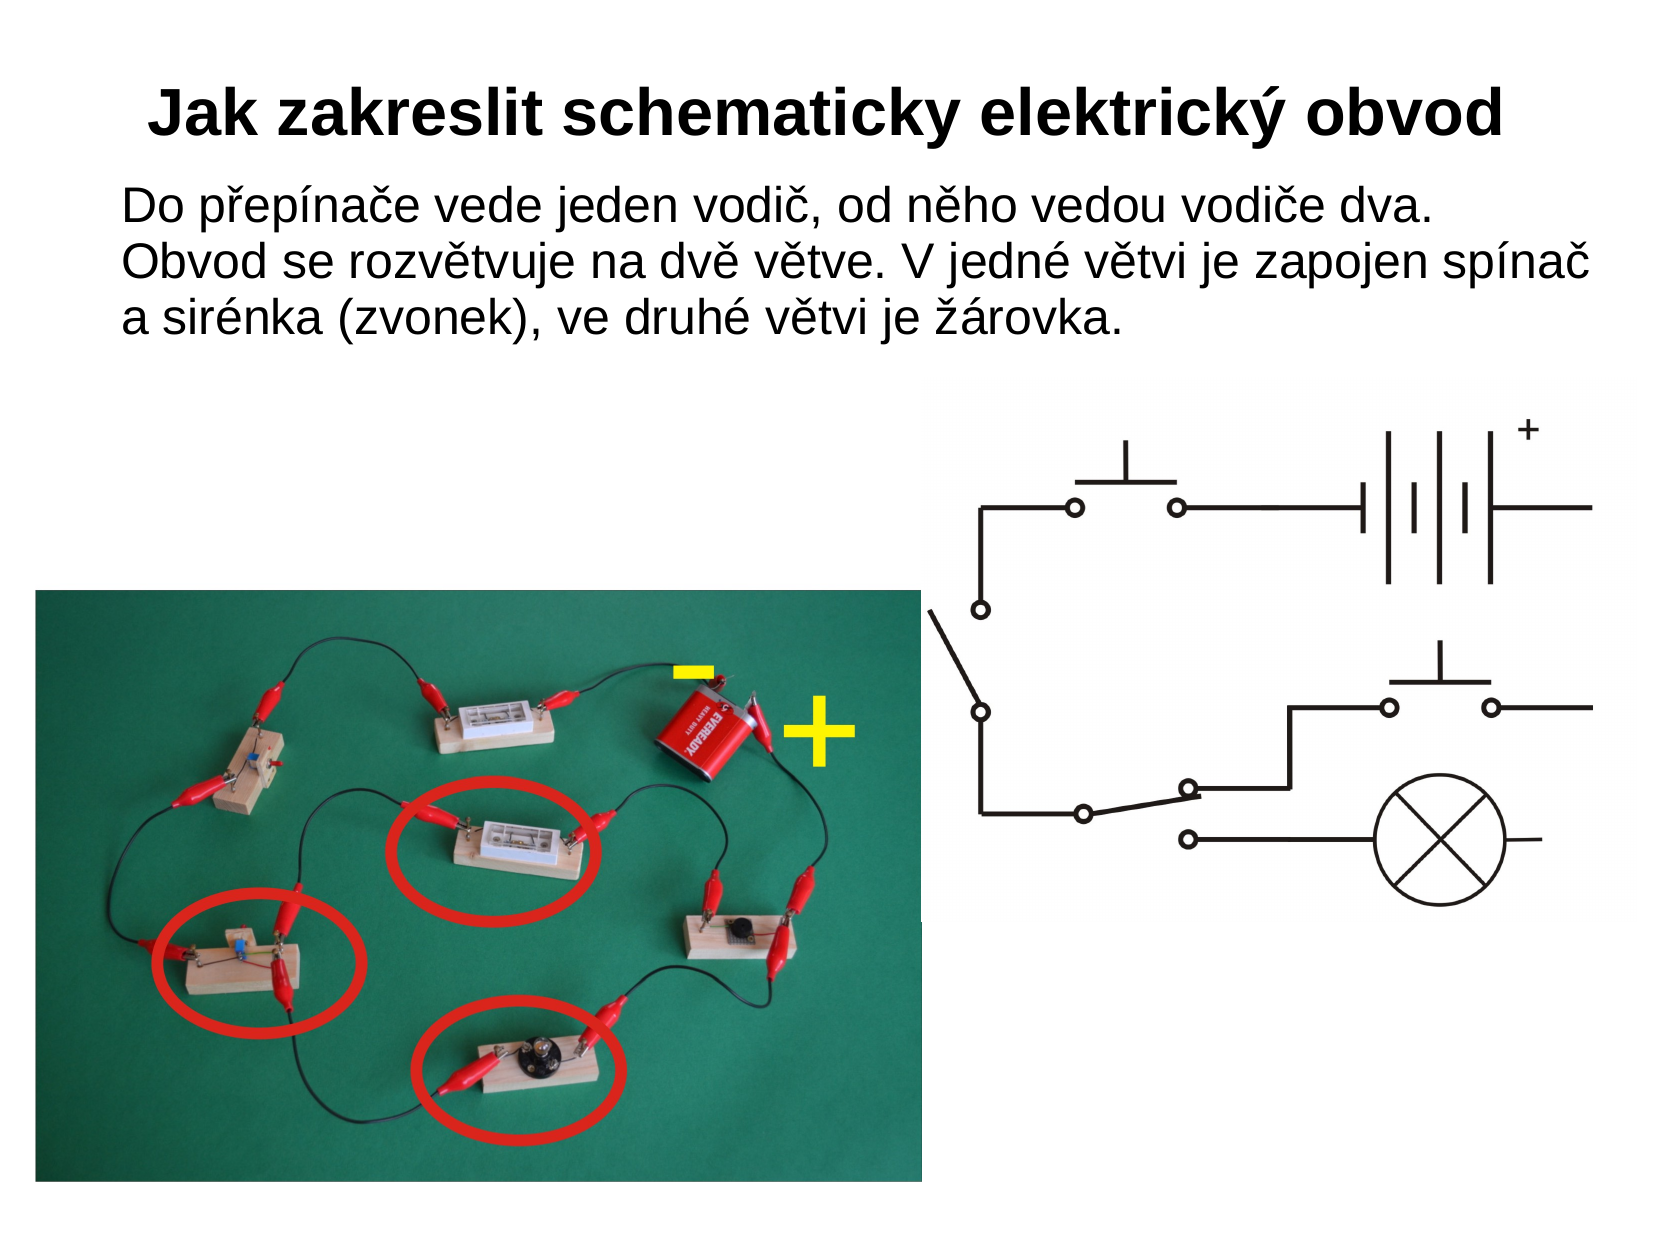

# Jak zakreslit schematicky elektrický obvod
Do přepínače vede jeden vodič, od něho vedou vodiče dva. Obvod se rozvětvuje na dvě větve. V jedné větvi je zapojen spínač a sirénka (zvonek), ve druhé větvi je žárovka.